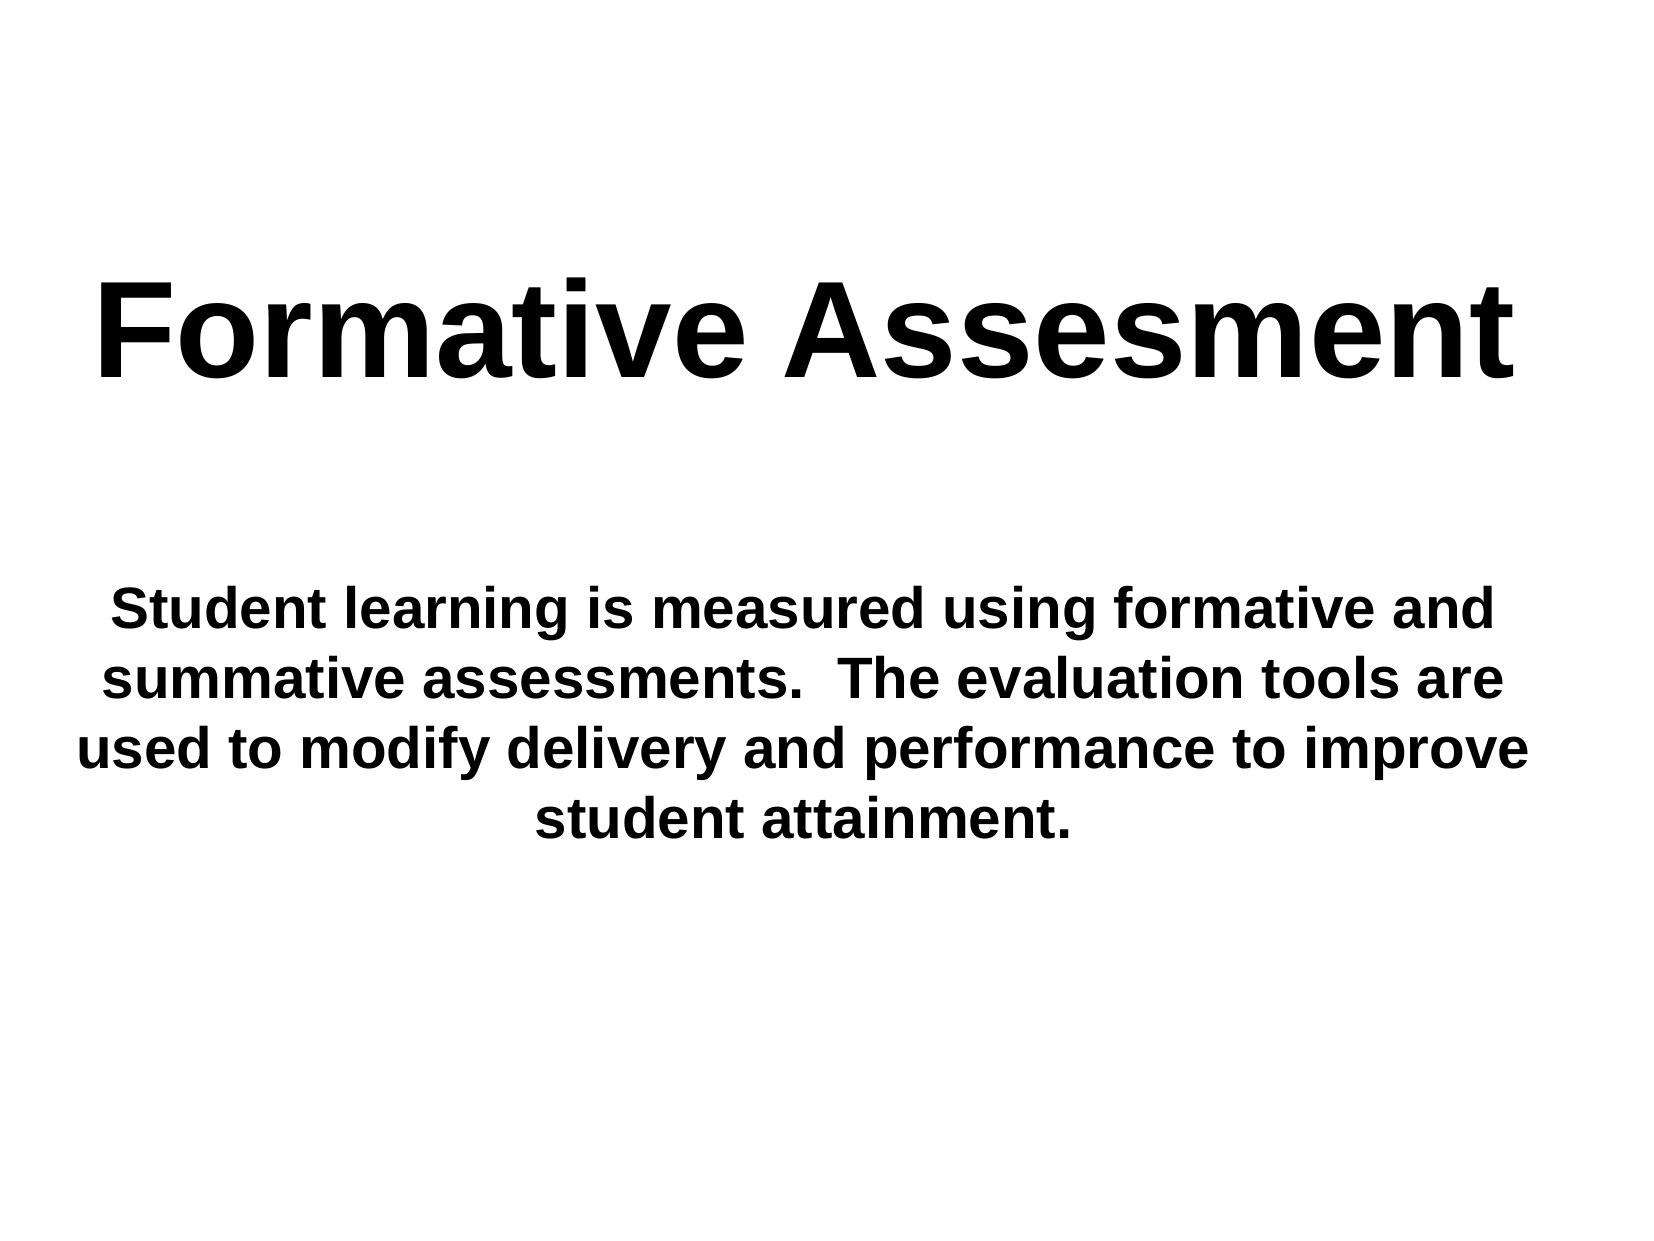

# Formative Assesment Student learning is measured using formative and summative assessments. The evaluation tools are used to modify delivery and performance to improve student attainment.